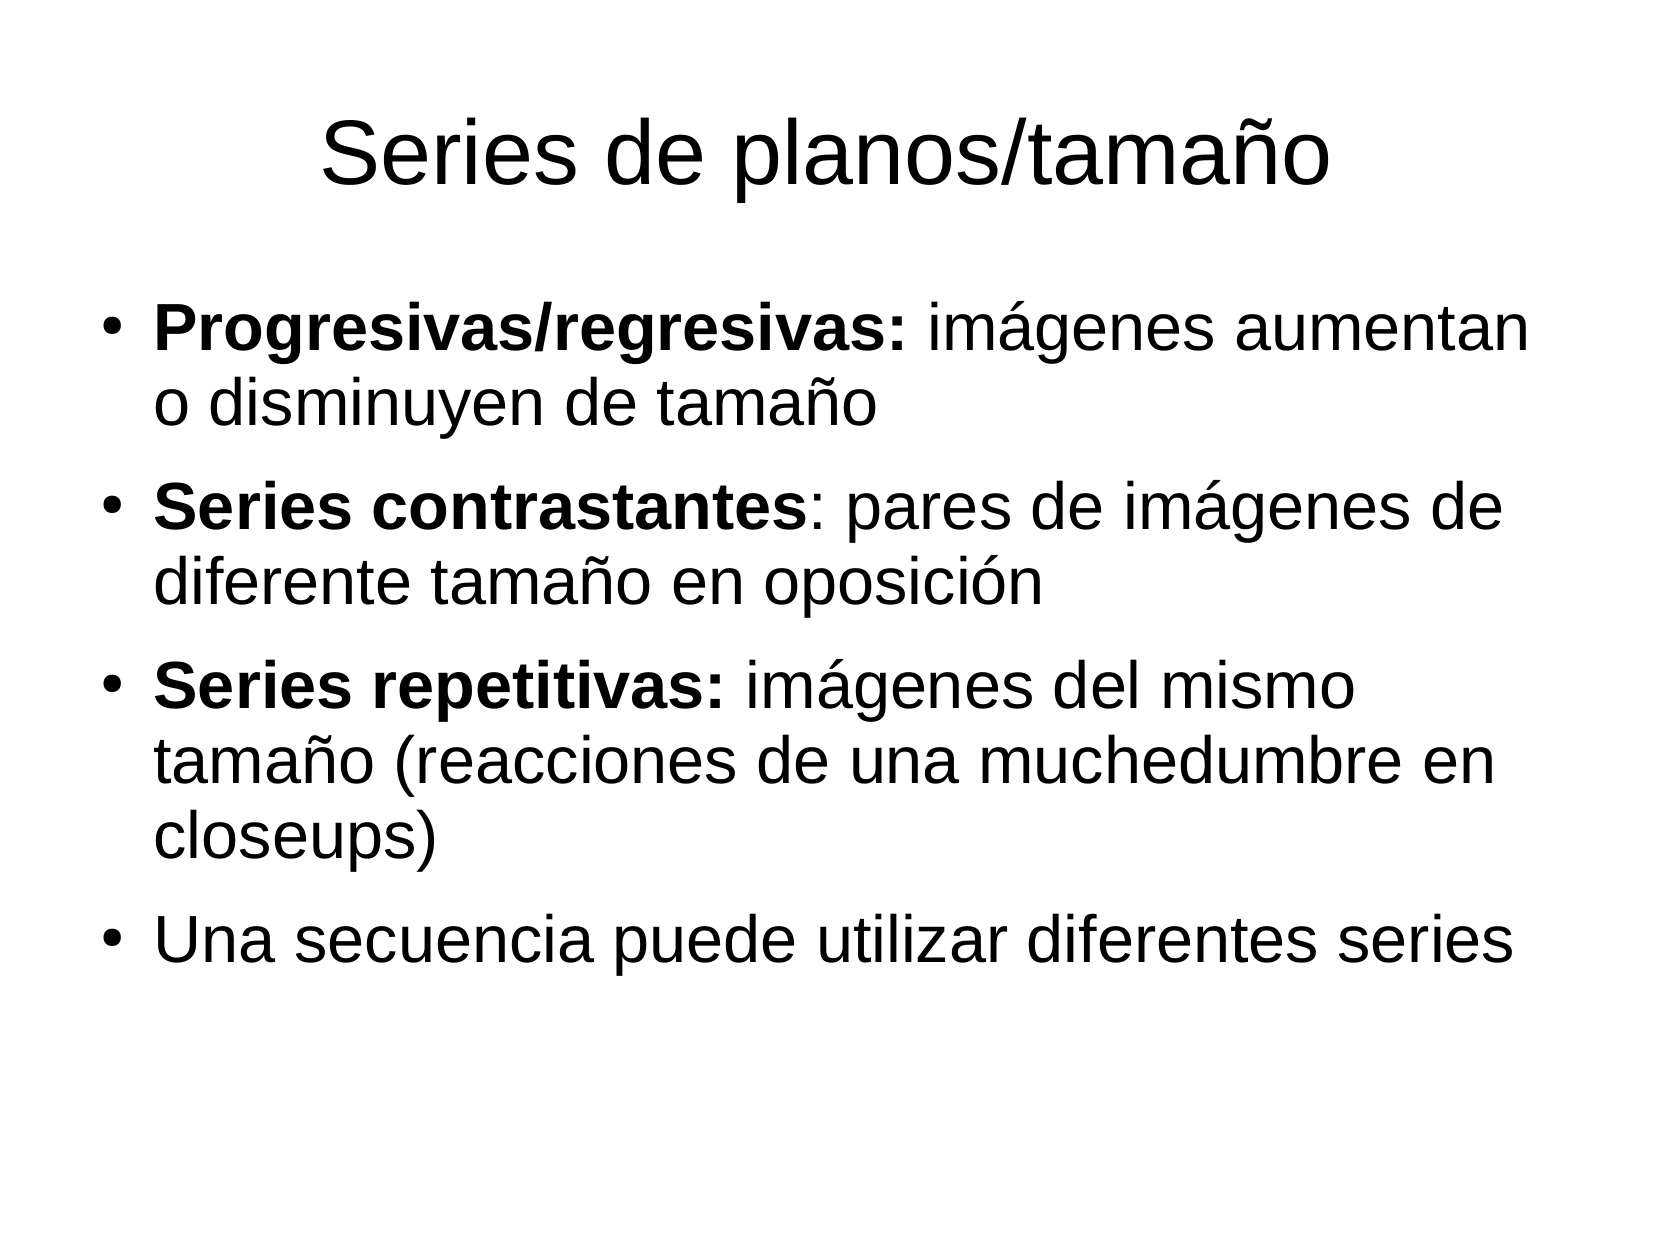

# Series de planos/tamaño
Progresivas/regresivas: imágenes aumentan o disminuyen de tamaño
Series contrastantes: pares de imágenes de diferente tamaño en oposición
Series repetitivas: imágenes del mismo tamaño (reacciones de una muchedumbre en closeups)
Una secuencia puede utilizar diferentes series